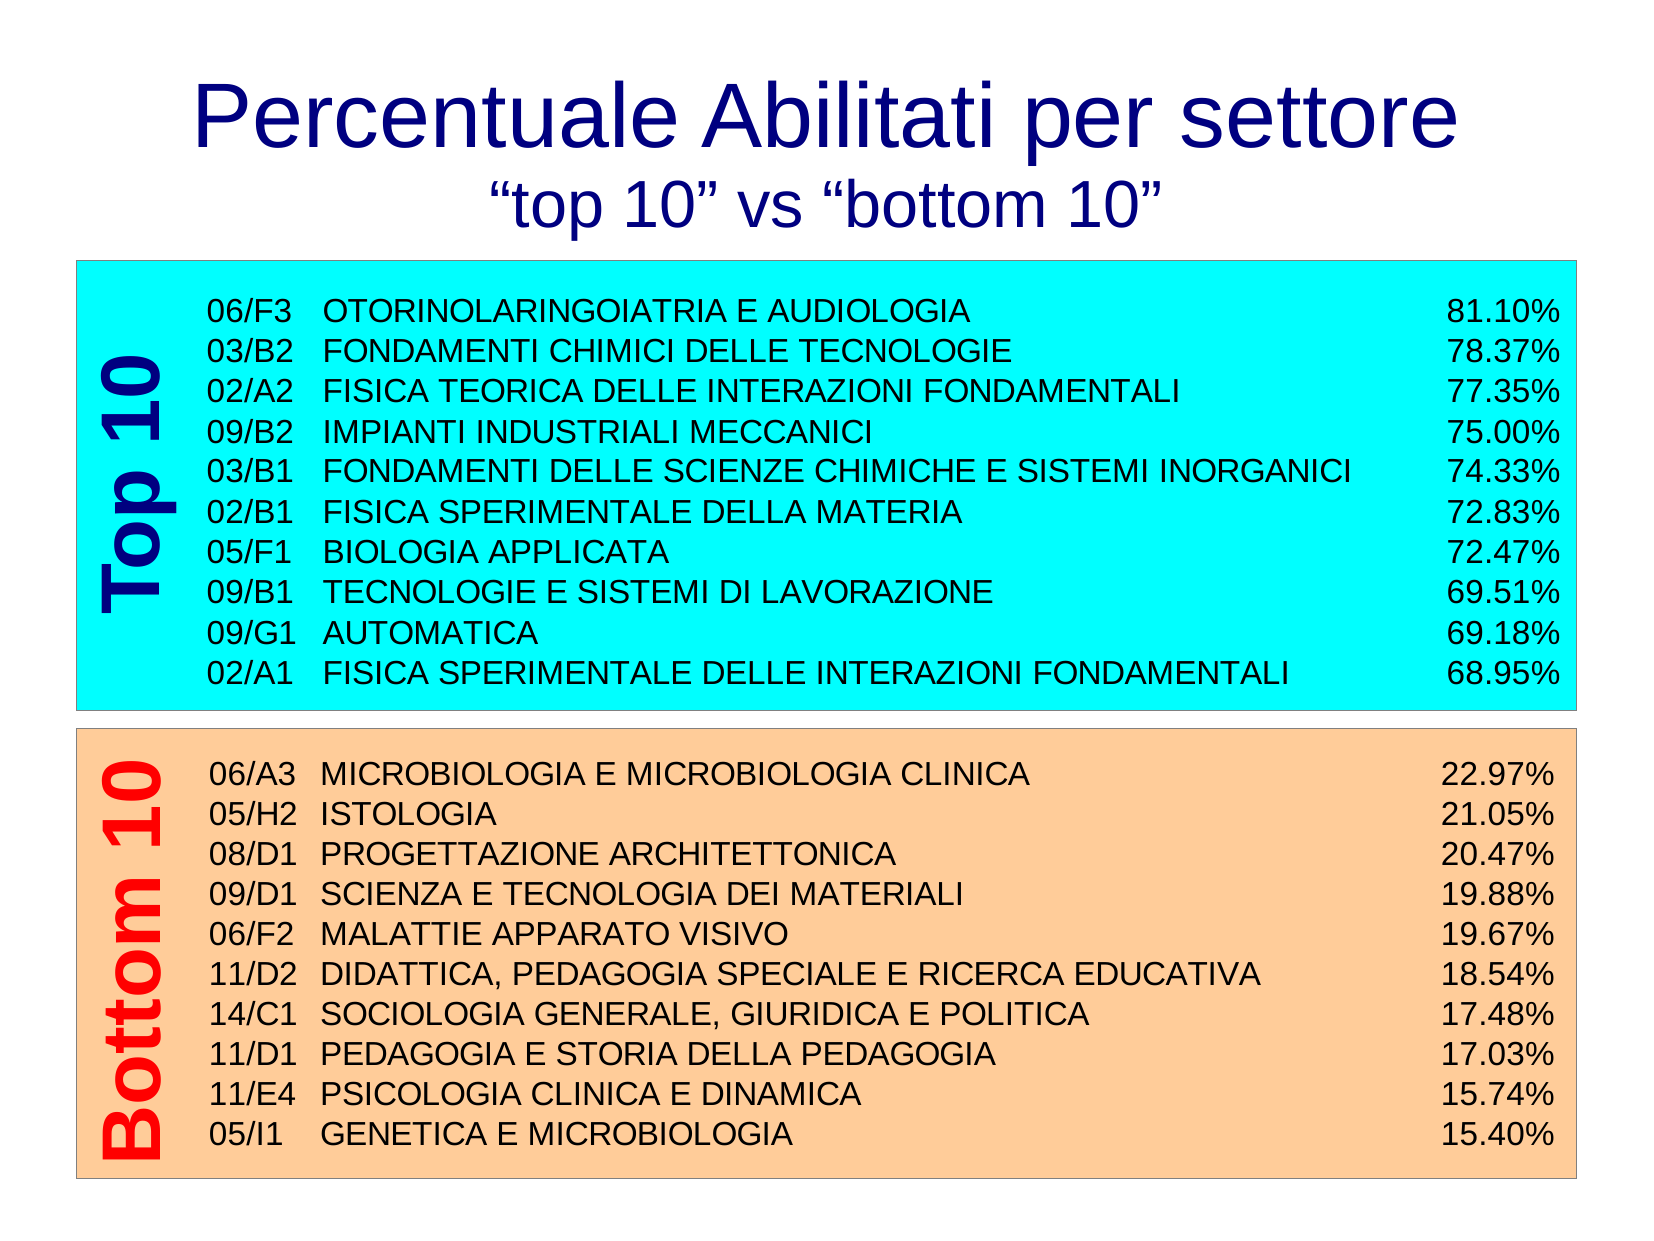

# Percentuale Abilitati per settore “top 10” vs “bottom 10”
Top 10
Bottom 10
28 maggio 2014
Moreno Marzolla
9